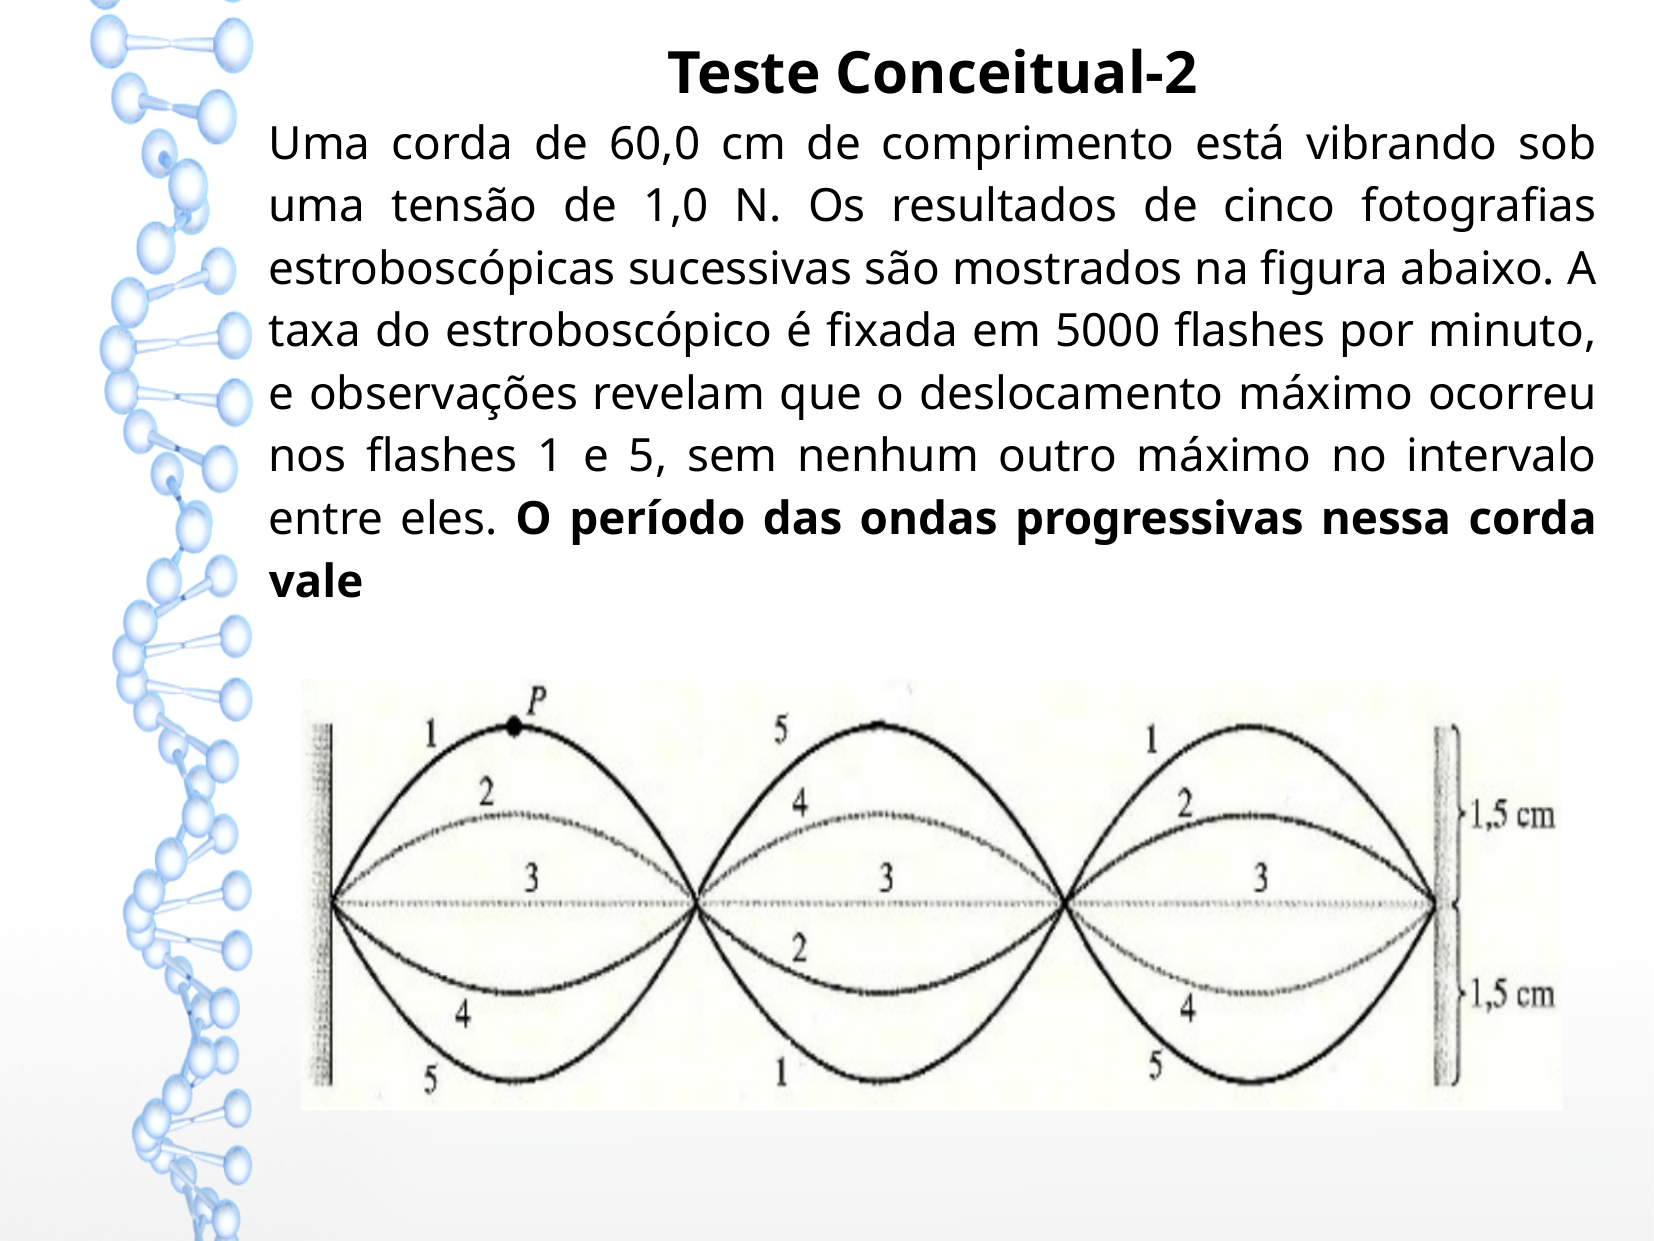

Teste Conceitual-2
Uma corda de 60,0 cm de comprimento está vibrando sob uma tensão de 1,0 N. Os resultados de cinco fotografias estroboscópicas sucessivas são mostrados na figura abaixo. A taxa do estroboscópico é fixada em 5000 flashes por minuto, e observações revelam que o deslocamento máximo ocorreu nos flashes 1 e 5, sem nenhum outro máximo no intervalo entre eles. O período das ondas progressivas nessa corda vale
A) 0,12s B) 0,96s C) 1,20s D) 60s